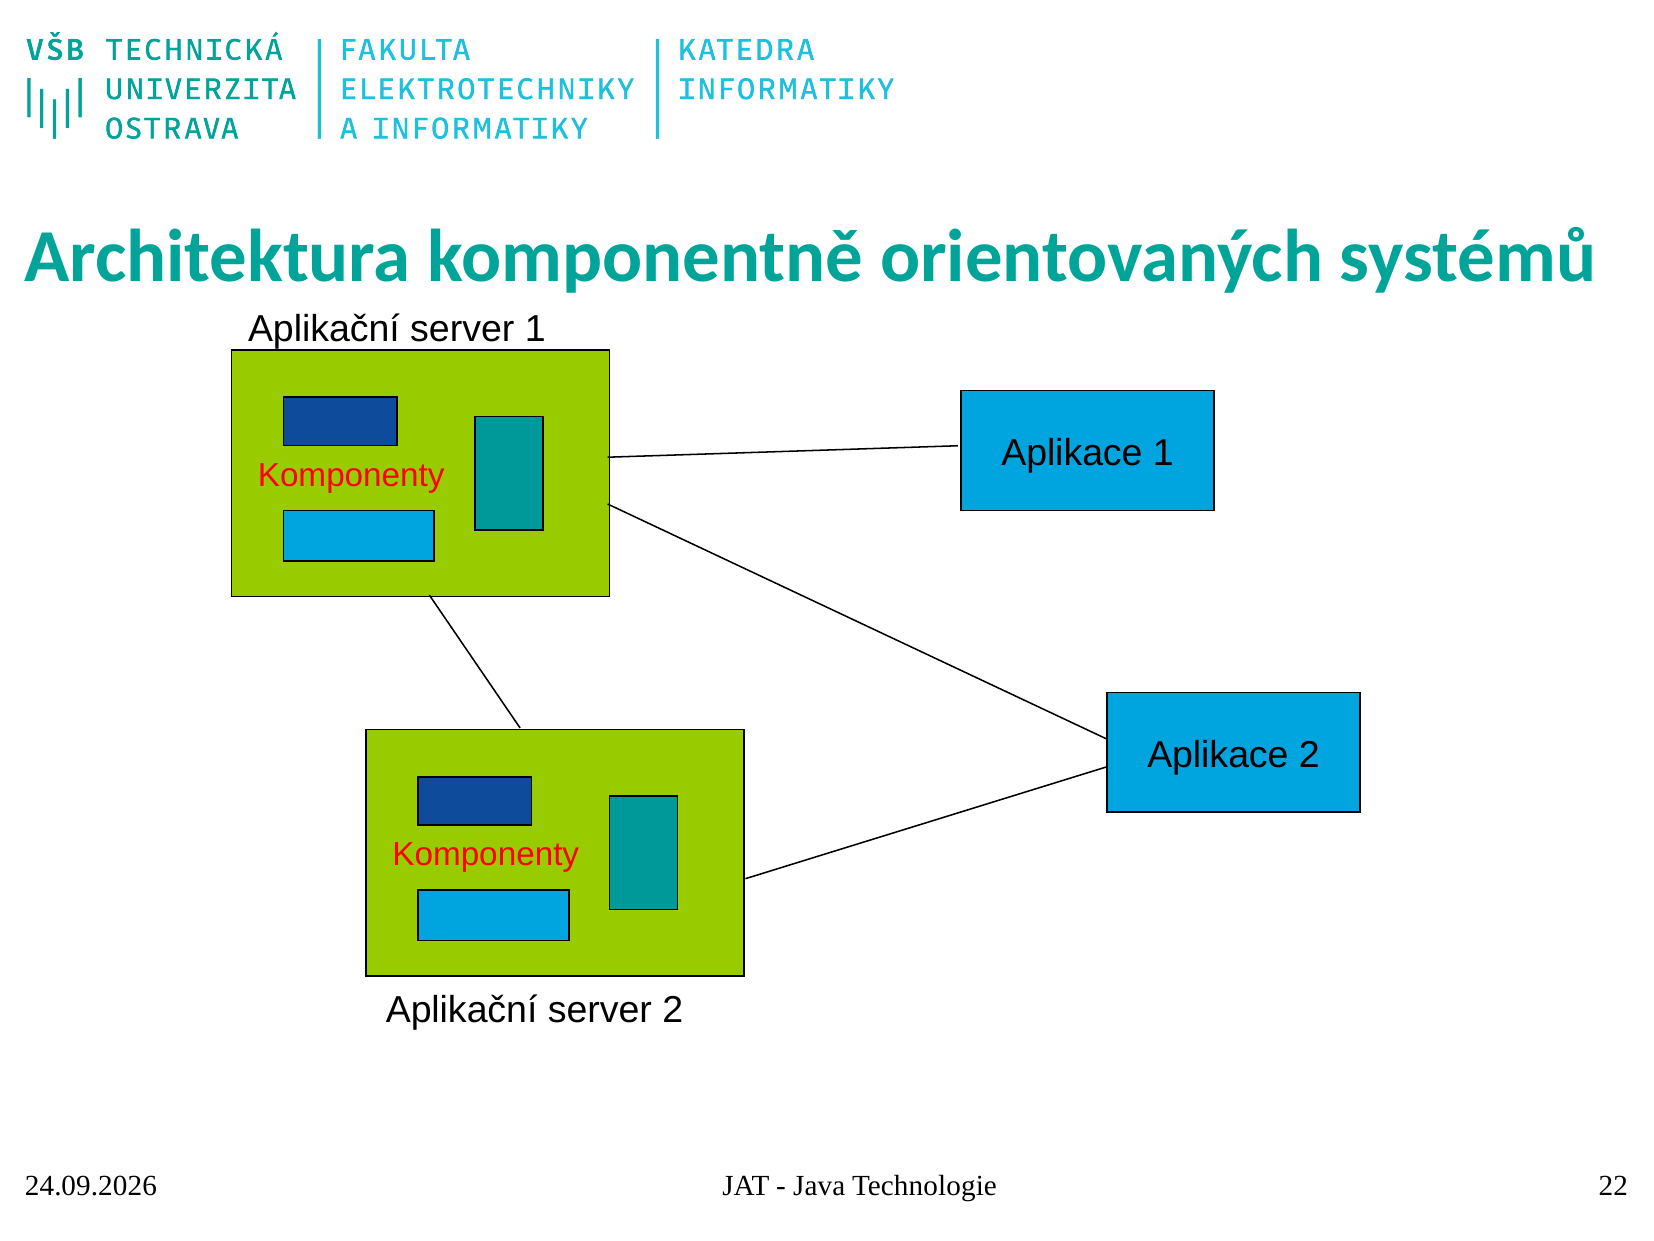

Architektura komponentně orientovaných systémů
Aplikační server 1
#
Aplikace 1
Komponenty
Aplikace 2
Komponenty
Aplikační server 2
JAT - Java Technologie
22